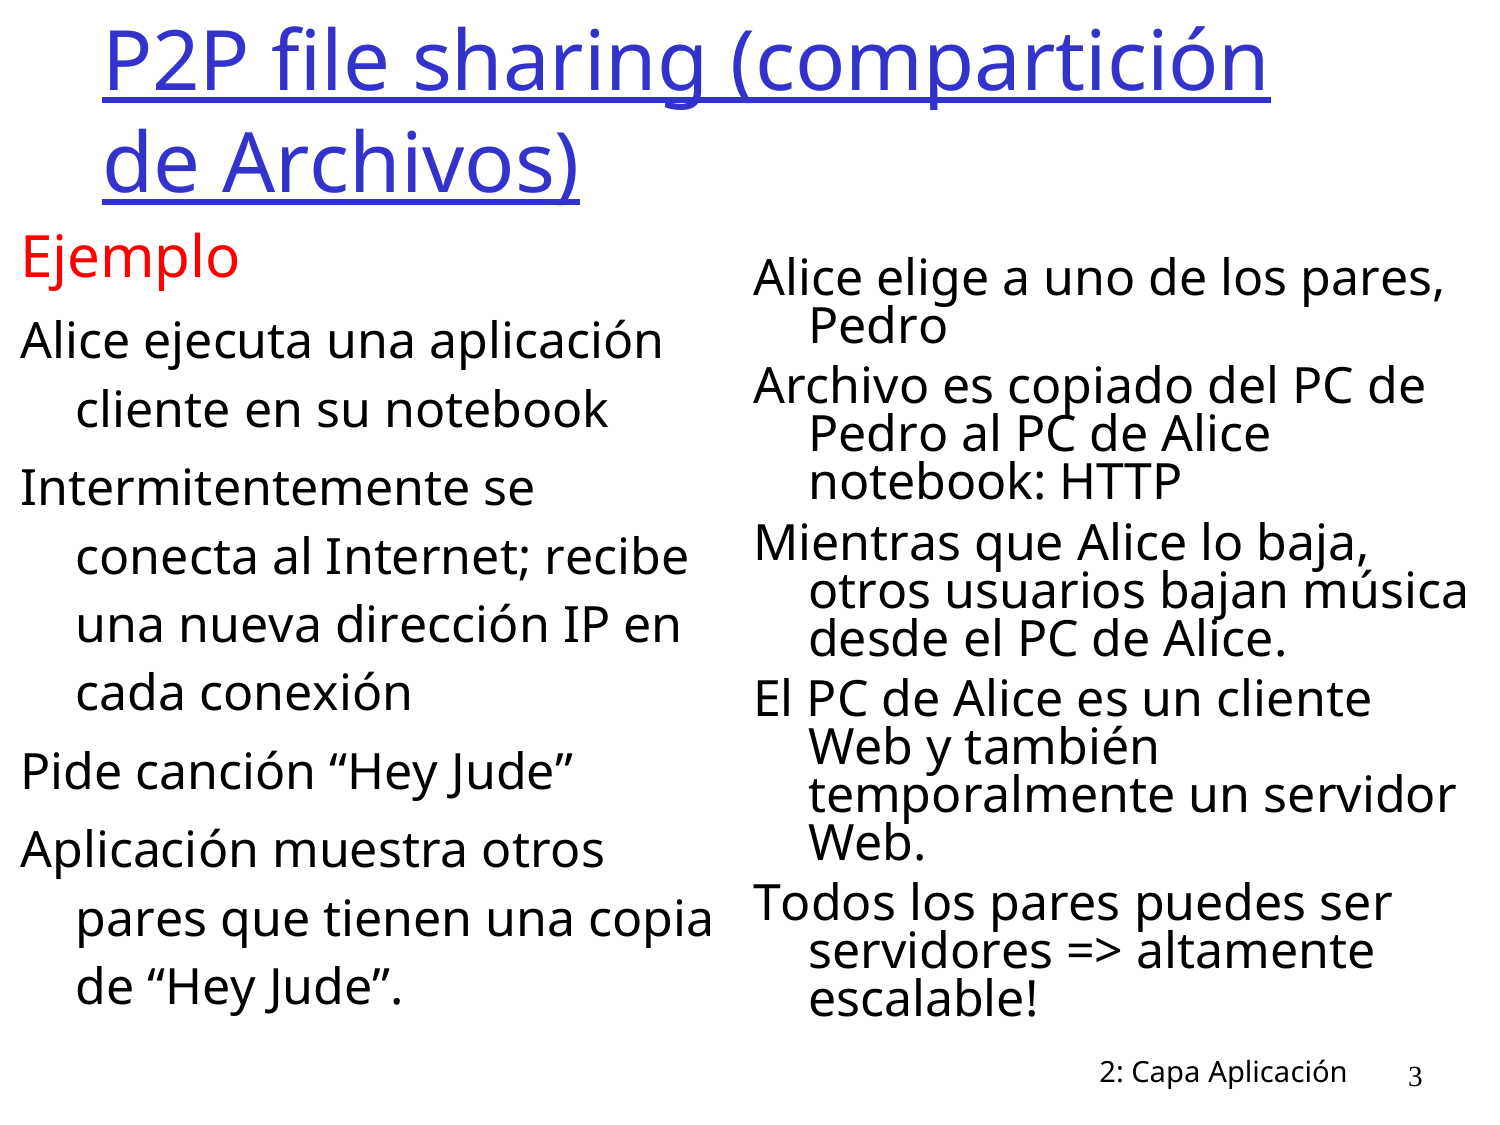

# P2P file sharing (compartición de Archivos)
Ejemplo
Alice ejecuta una aplicación cliente en su notebook
Intermitentemente se conecta al Internet; recibe una nueva dirección IP en cada conexión
Pide canción “Hey Jude”
Aplicación muestra otros pares que tienen una copia de “Hey Jude”.
Alice elige a uno de los pares, Pedro
Archivo es copiado del PC de Pedro al PC de Alice notebook: HTTP
Mientras que Alice lo baja, otros usuarios bajan música desde el PC de Alice.
El PC de Alice es un cliente Web y también temporalmente un servidor Web.
Todos los pares puedes ser servidores => altamente escalable!